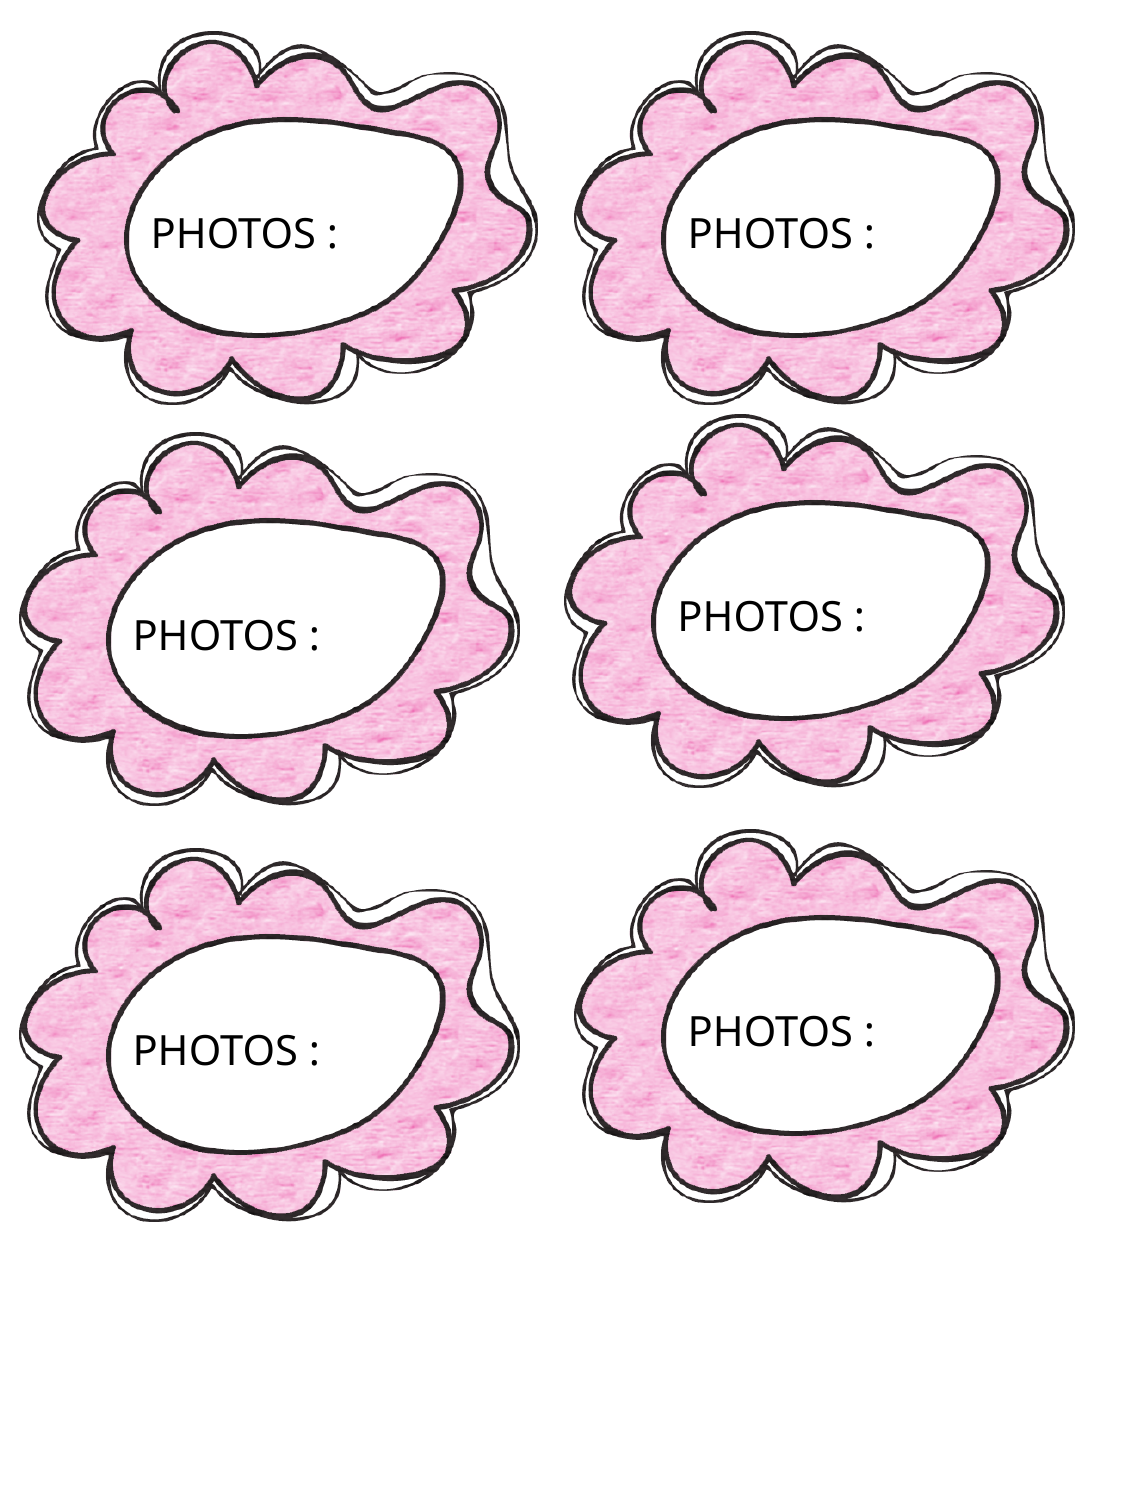

PHOTOS :
PHOTOS :
PHOTOS :
PHOTOS :
PHOTOS :
PHOTOS :